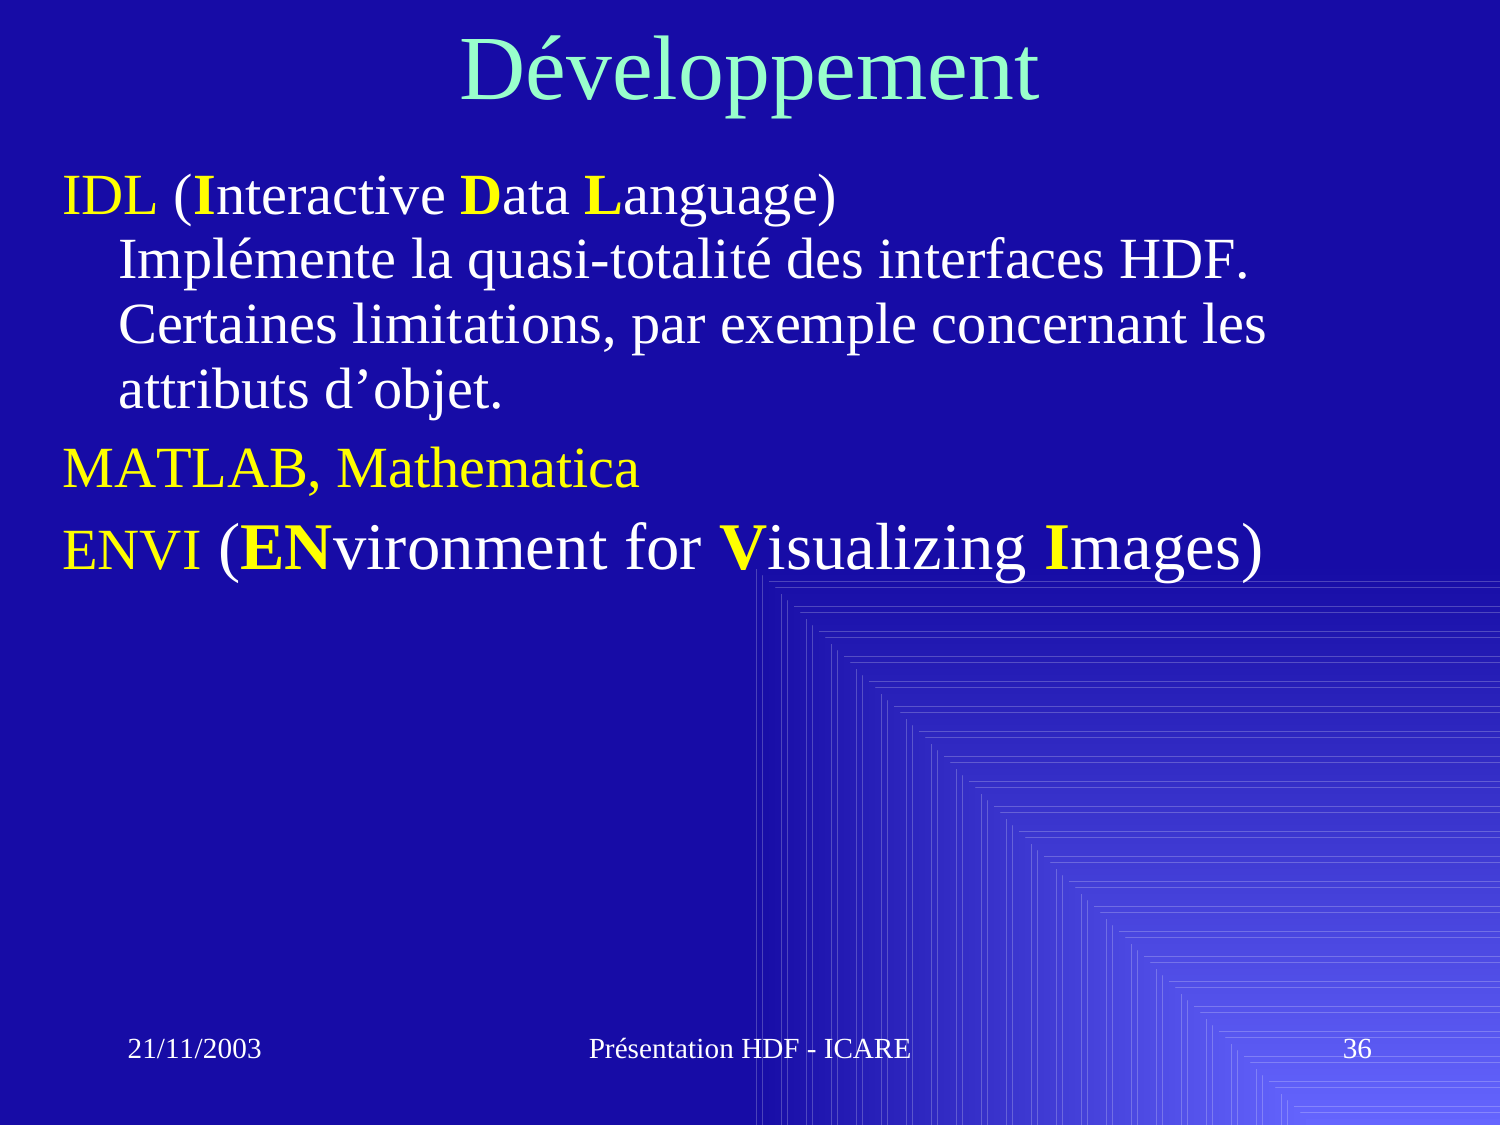

# Développement
IDL (Interactive Data Language)
Implémente la quasi-totalité des interfaces HDF.
Certaines limitations, par exemple concernant les attributs d’objet.
MATLAB, Mathematica
ENVI (ENvironment for Visualizing Images)
21/11/2003
Présentation HDF - ICARE
36